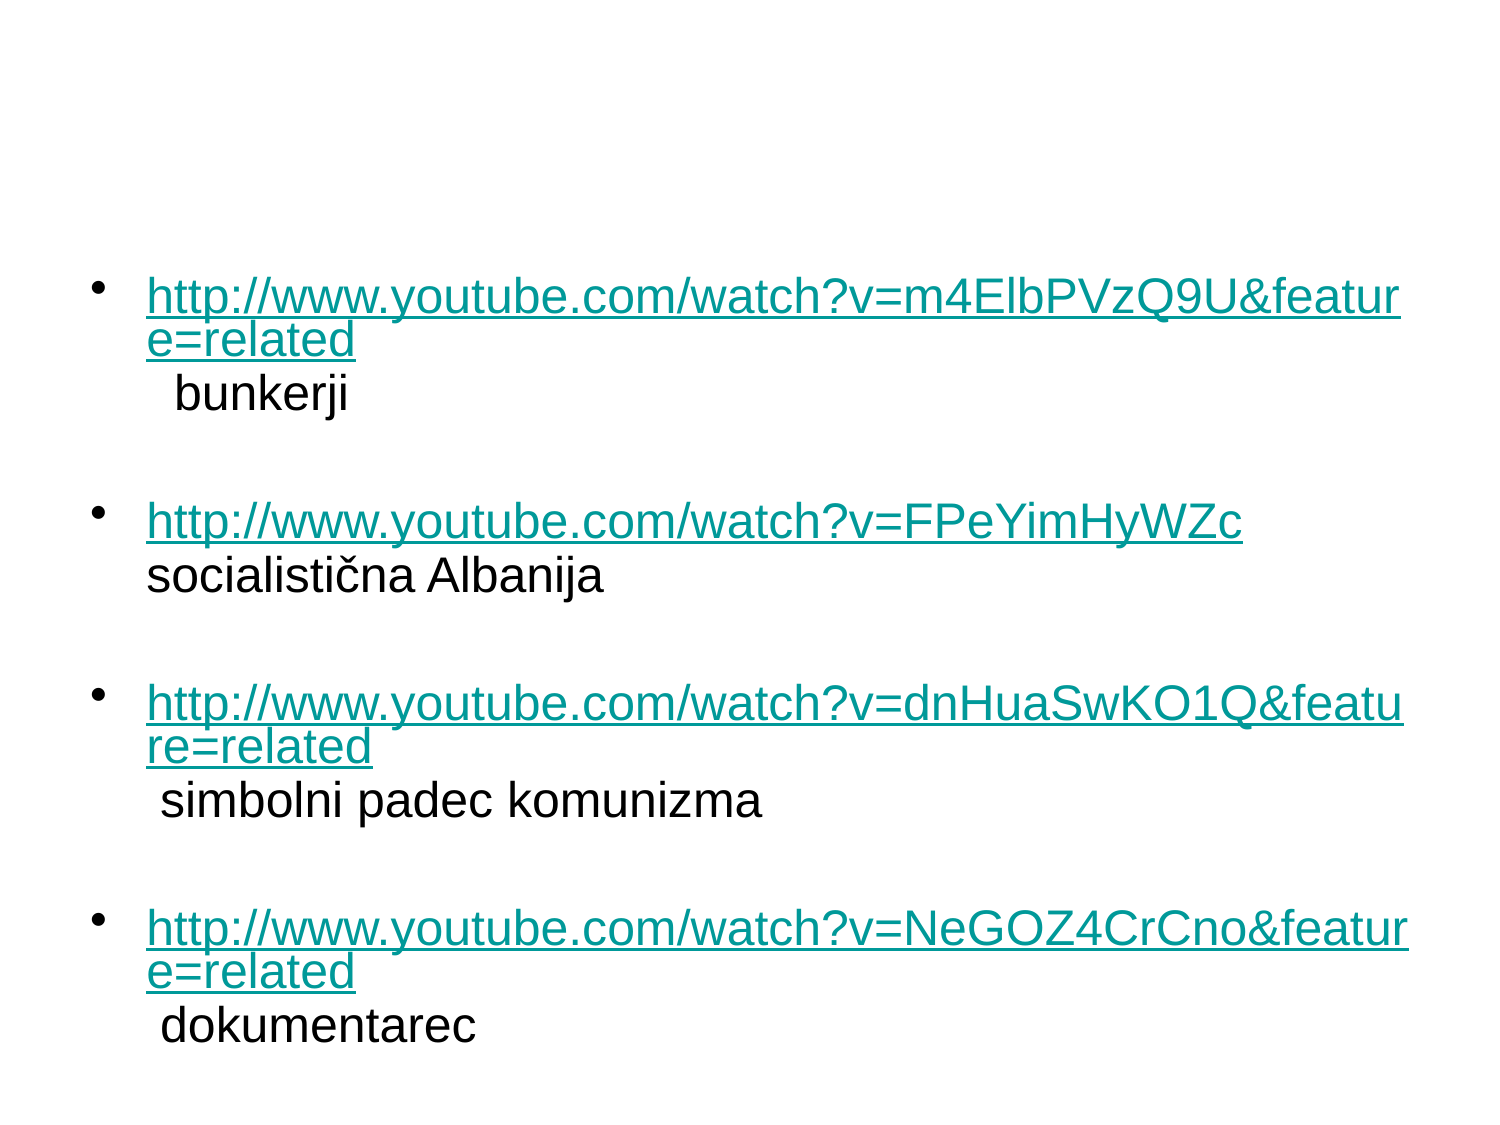

# http://www.youtube.com/watch?v=m4ElbPVzQ9U&feature=related bunkerji
http://www.youtube.com/watch?v=FPeYimHyWZc socialistična Albanija
http://www.youtube.com/watch?v=dnHuaSwKO1Q&feature=related simbolni padec komunizma
http://www.youtube.com/watch?v=NeGOZ4CrCno&feature=related dokumentarec